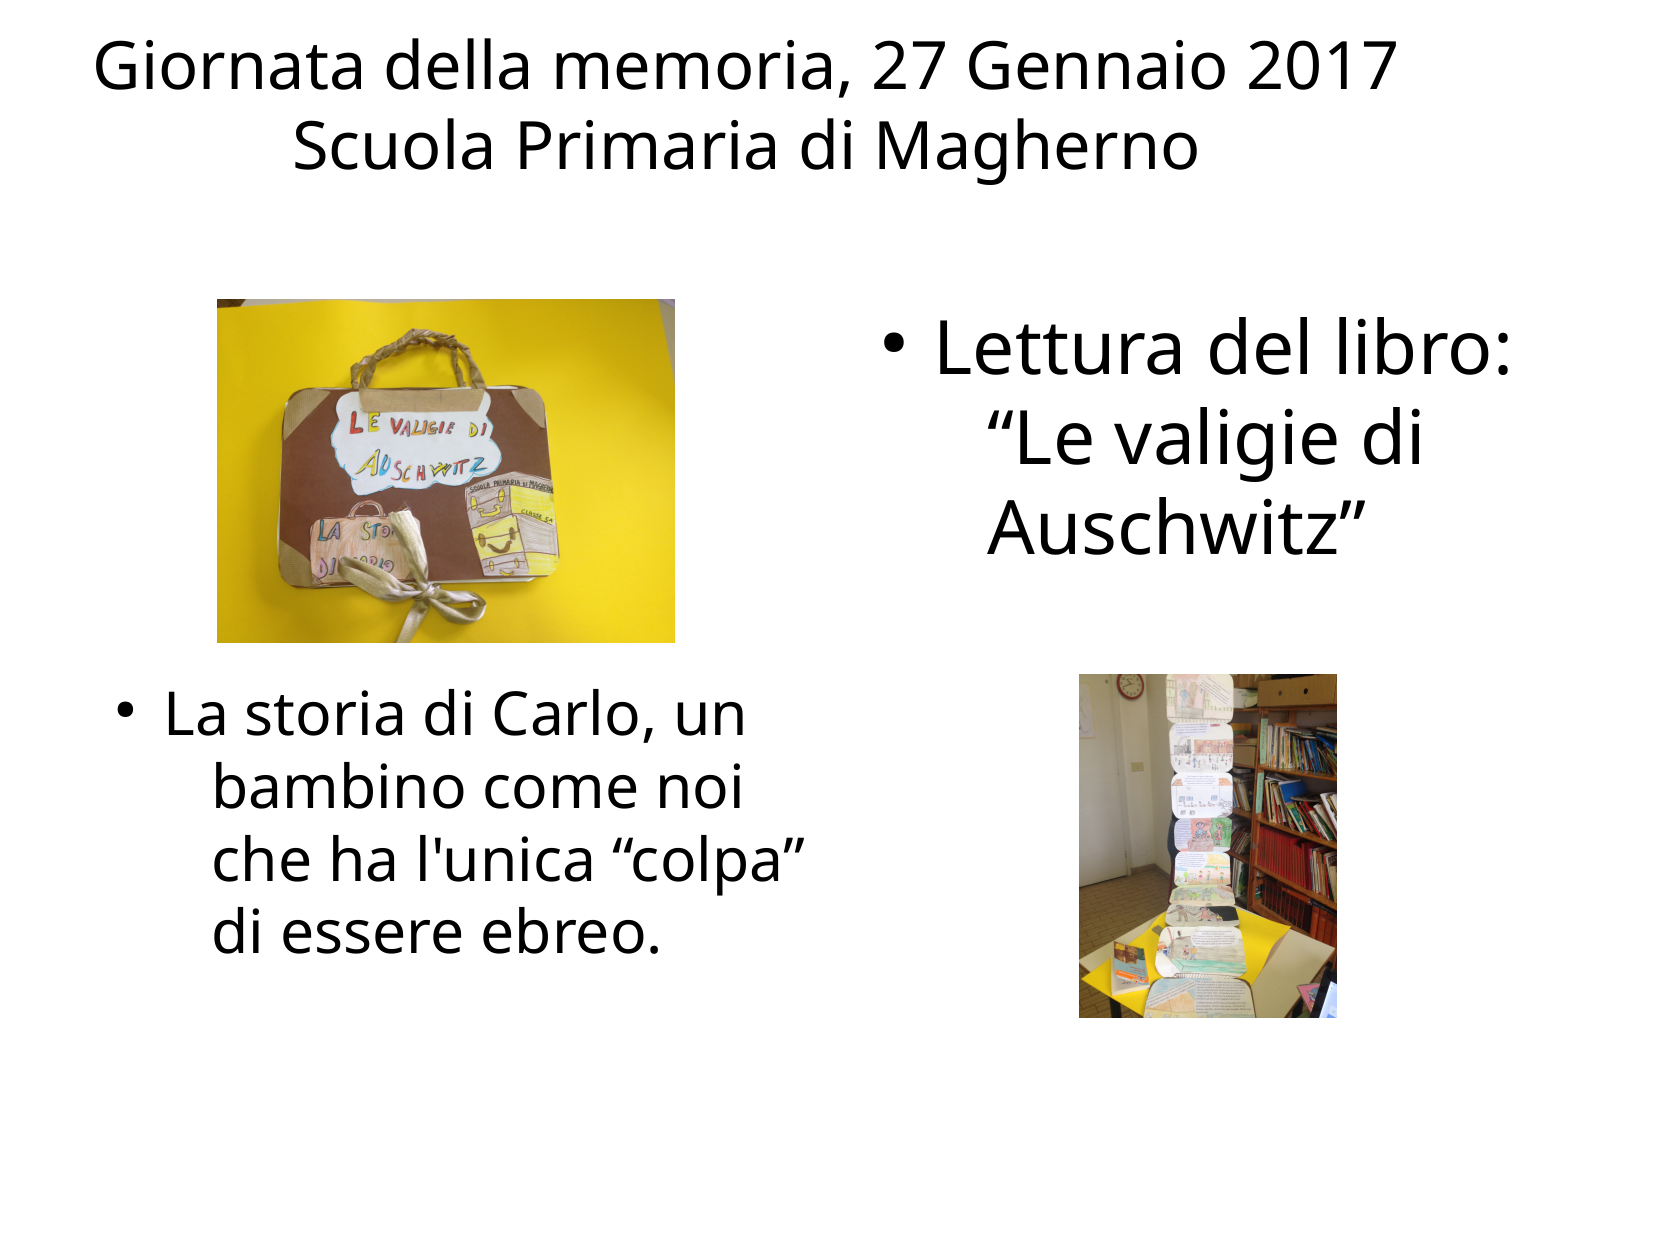

# Giornata della memoria, 27 Gennaio 2017 Scuola Primaria di Magherno
Lettura del libro: “Le valigie di Auschwitz”
La storia di Carlo, un bambino come noi che ha l'unica “colpa” di essere ebreo.